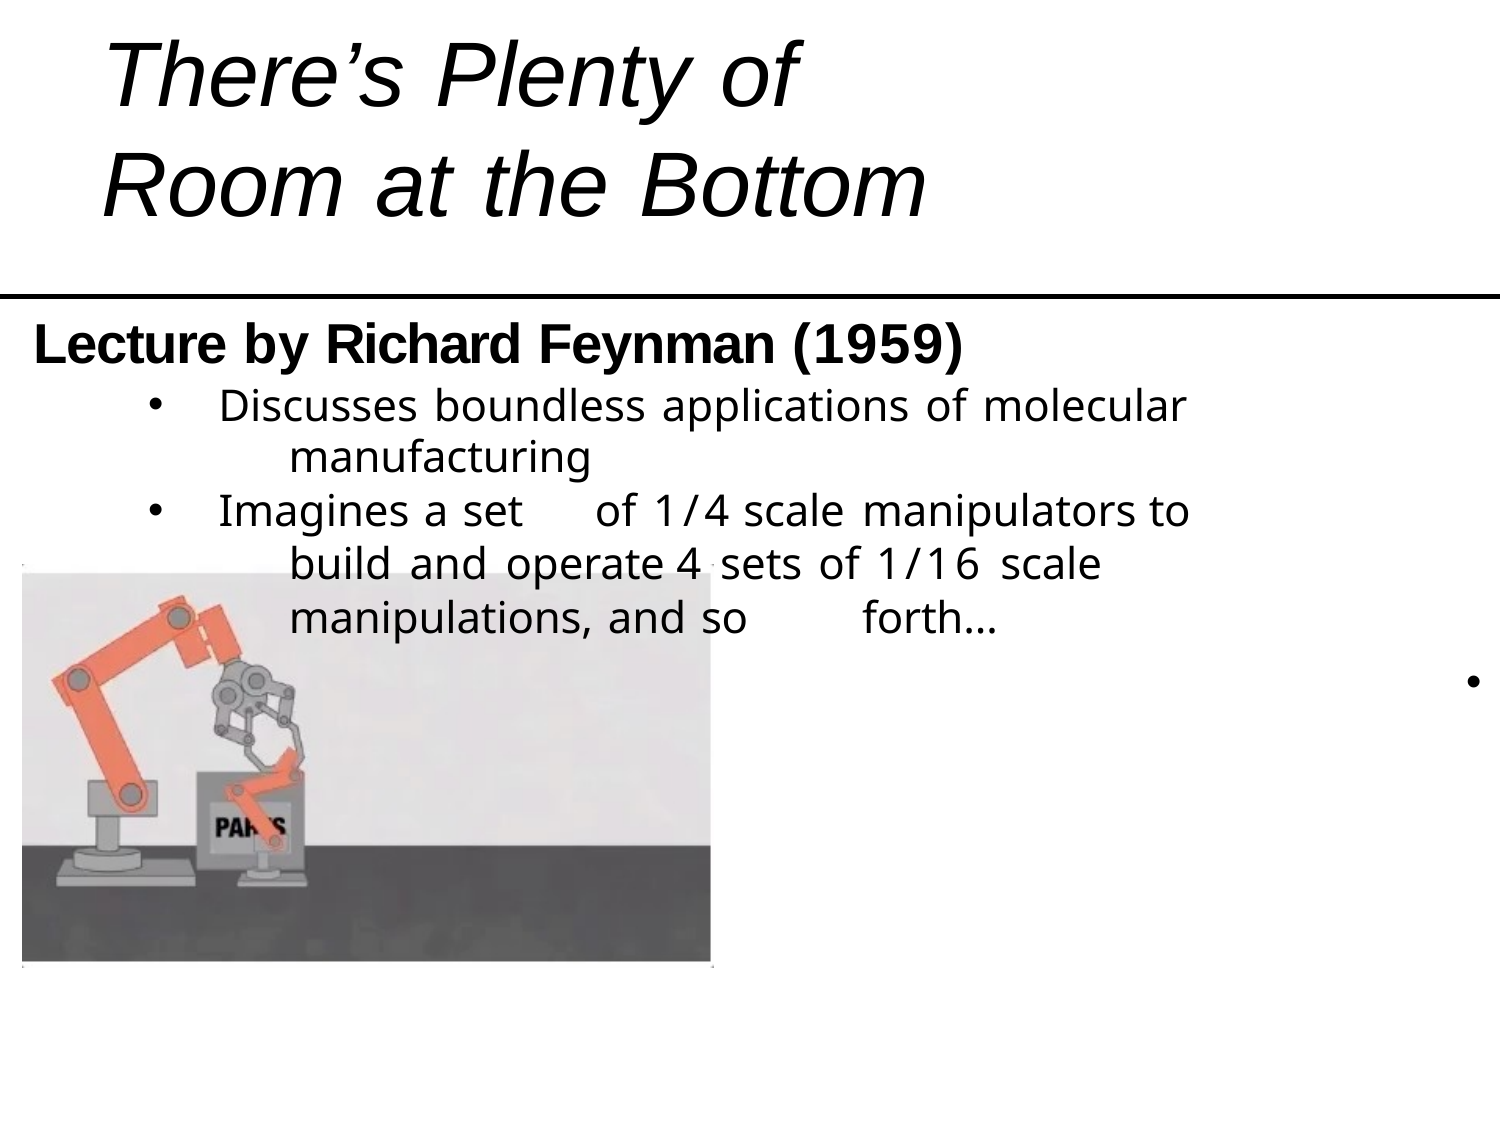

# There’s Plenty of Room at the Bottom
Lecture by Richard Feynman (1959)
Discusses boundless applications of molecular manufacturing
Imagines a set	of 1/4	scale	manipulators to		build and operate 4	sets of 1/16 scale	manipulations, and so	forth…
With	each	step down in scale, different	forces become important
Why is molecular-scale
manufacturing still an unrealized dream and how does biology do it as if it’s no big deal?
2